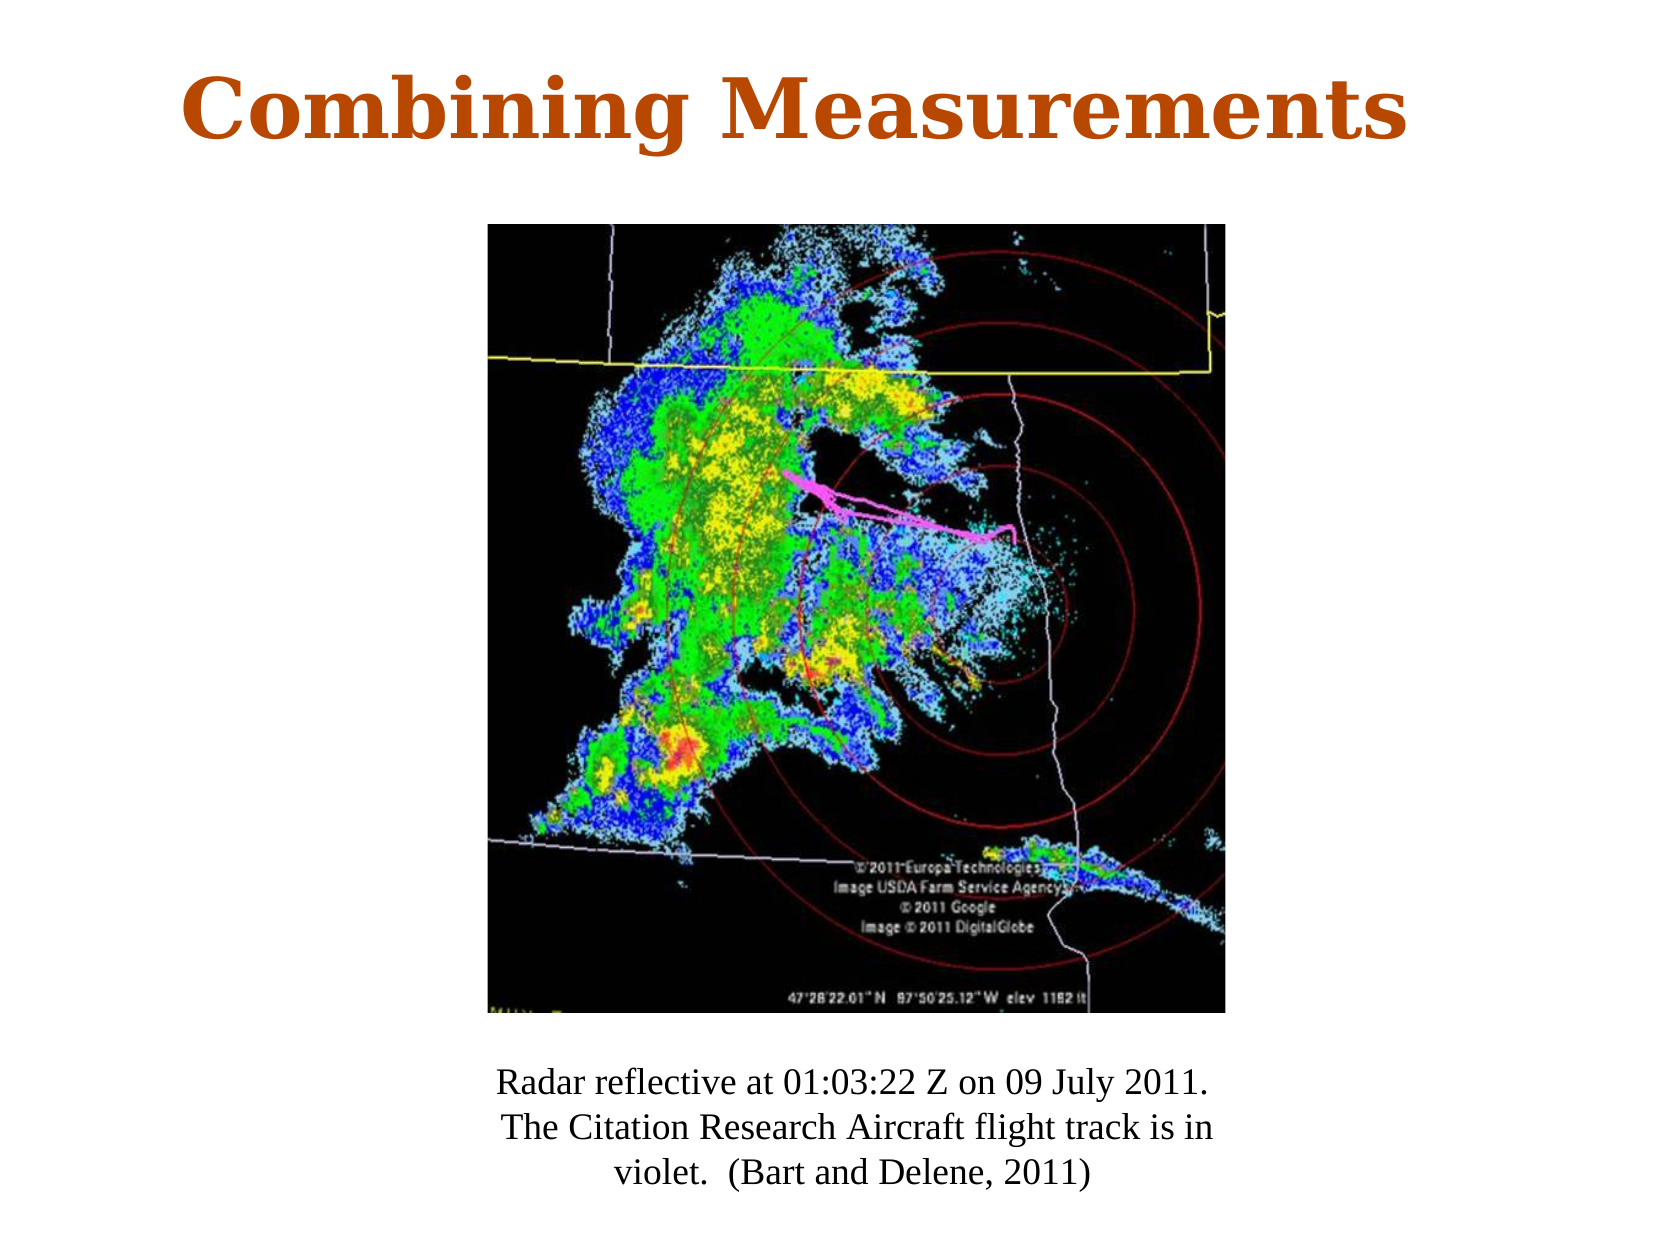

# Combining Measurements
Radar reflective at 01:03:22 Z on 09 July 2011. The Citation Research Aircraft flight track is in violet. (Bart and Delene, 2011)